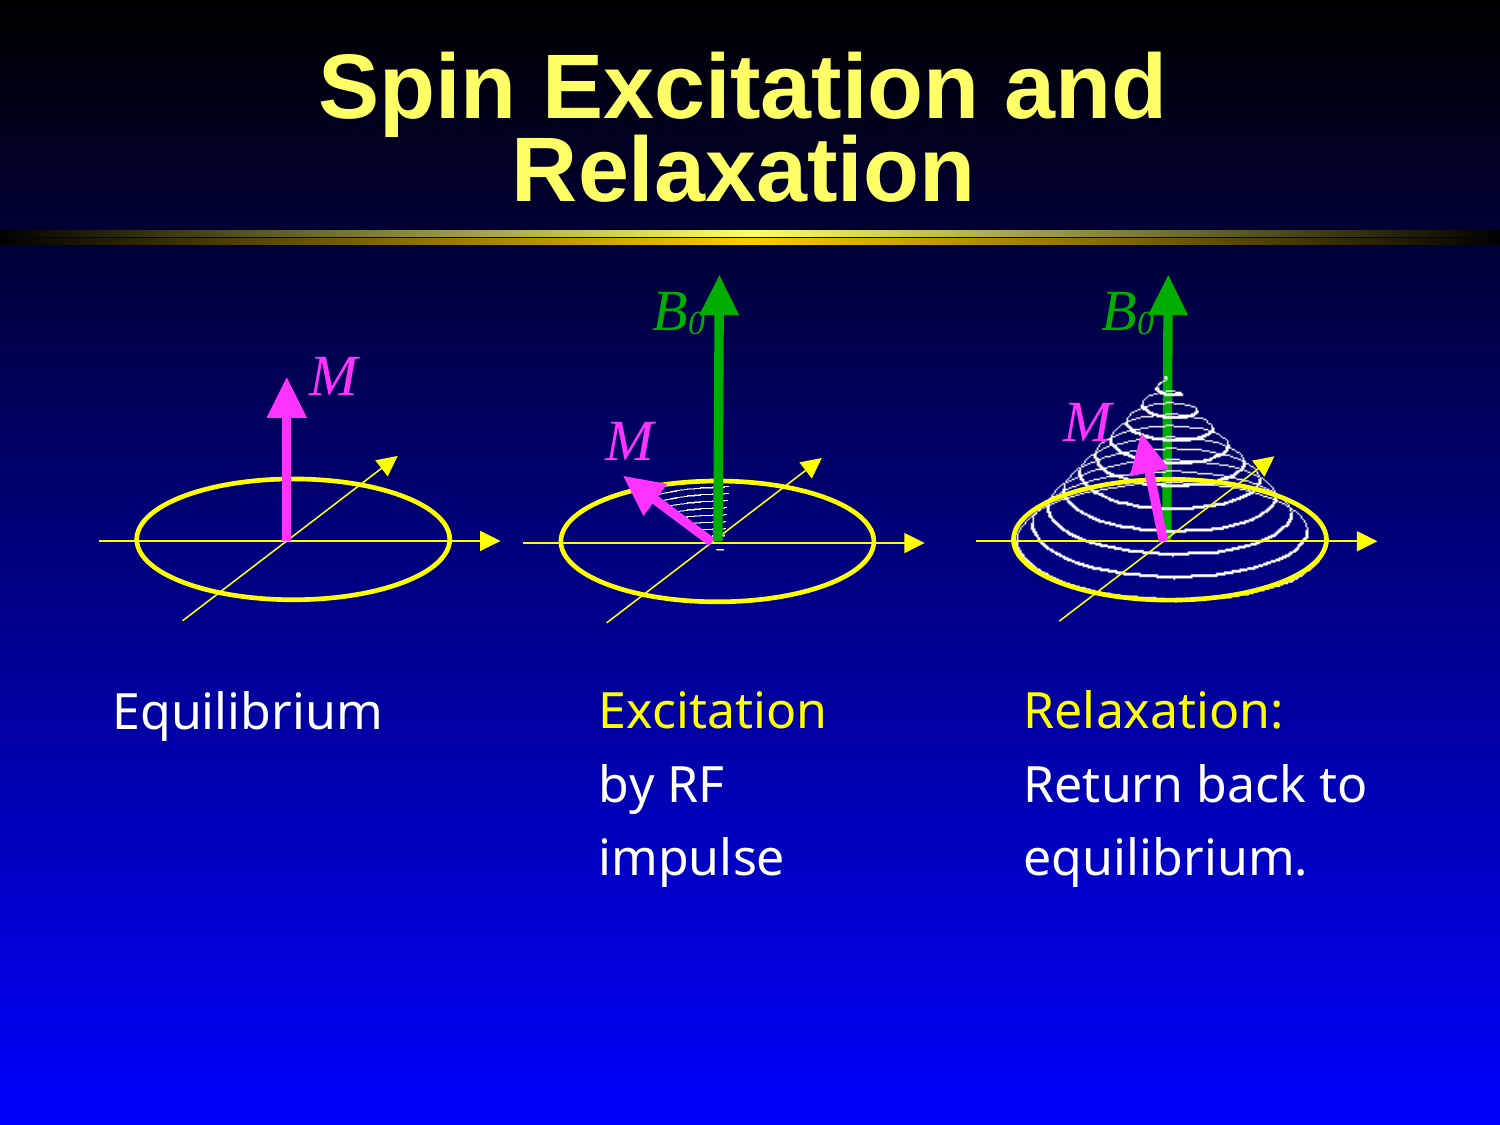

# Spin Excitation and Relaxation
B0
B0
M
M
M
Excitation by RF impulse
Relaxation: Return back to equilibrium.
Equilibrium